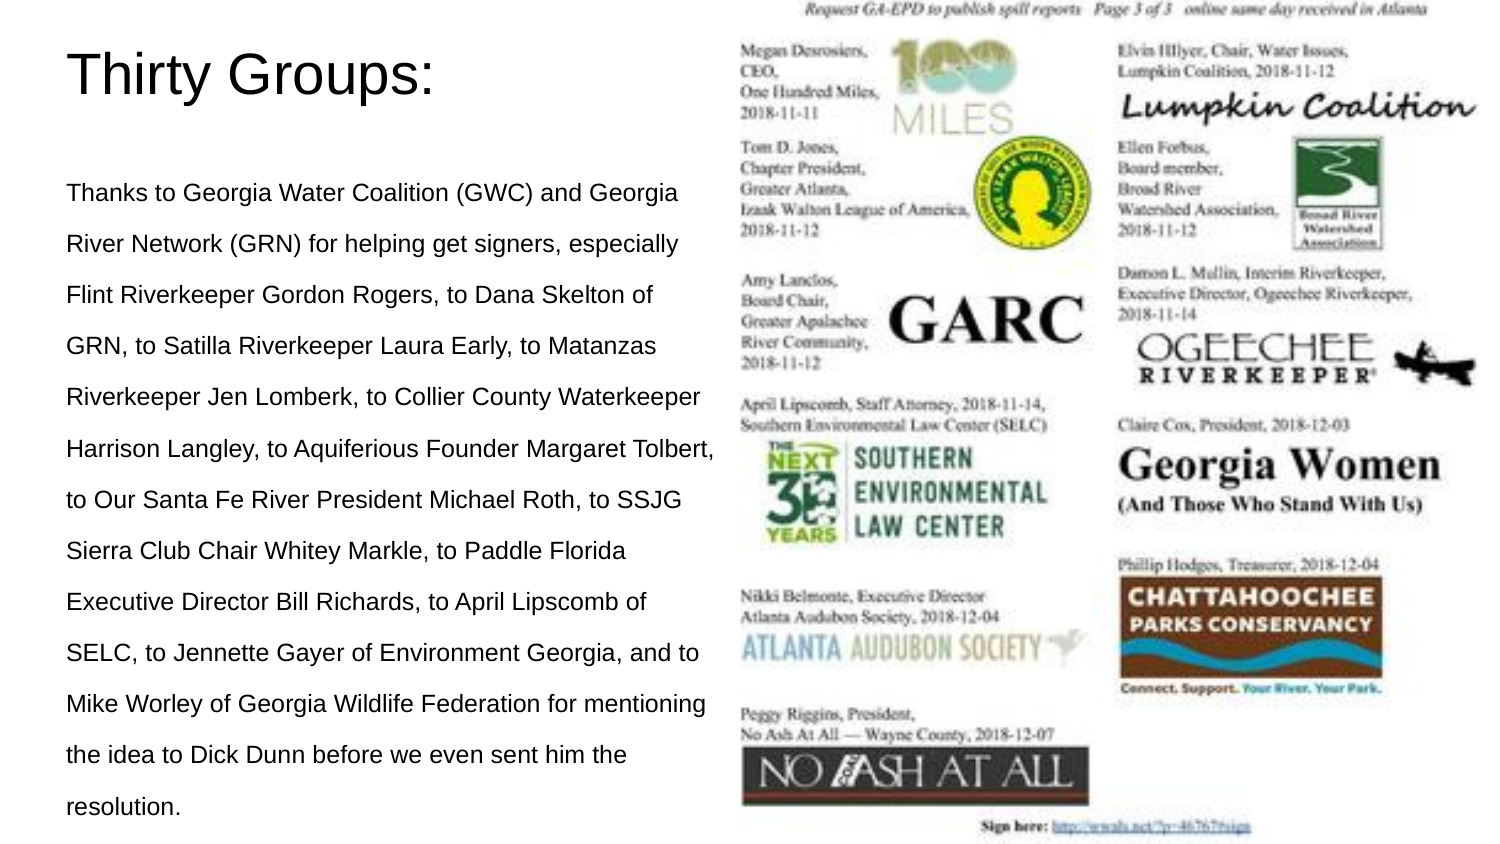

# Thirty Groups:
Thanks to Georgia Water Coalition (GWC) and Georgia River Network (GRN) for helping get signers, especially Flint Riverkeeper Gordon Rogers, to Dana Skelton of GRN, to Satilla Riverkeeper Laura Early, to Matanzas Riverkeeper Jen Lomberk, to Collier County Waterkeeper Harrison Langley, to Aquiferious Founder Margaret Tolbert, to Our Santa Fe River President Michael Roth, to SSJG Sierra Club Chair Whitey Markle, to Paddle Florida Executive Director Bill Richards, to April Lipscomb of SELC, to Jennette Gayer of Environment Georgia, and to Mike Worley of Georgia Wildlife Federation for mentioning the idea to Dick Dunn before we even sent him the resolution.